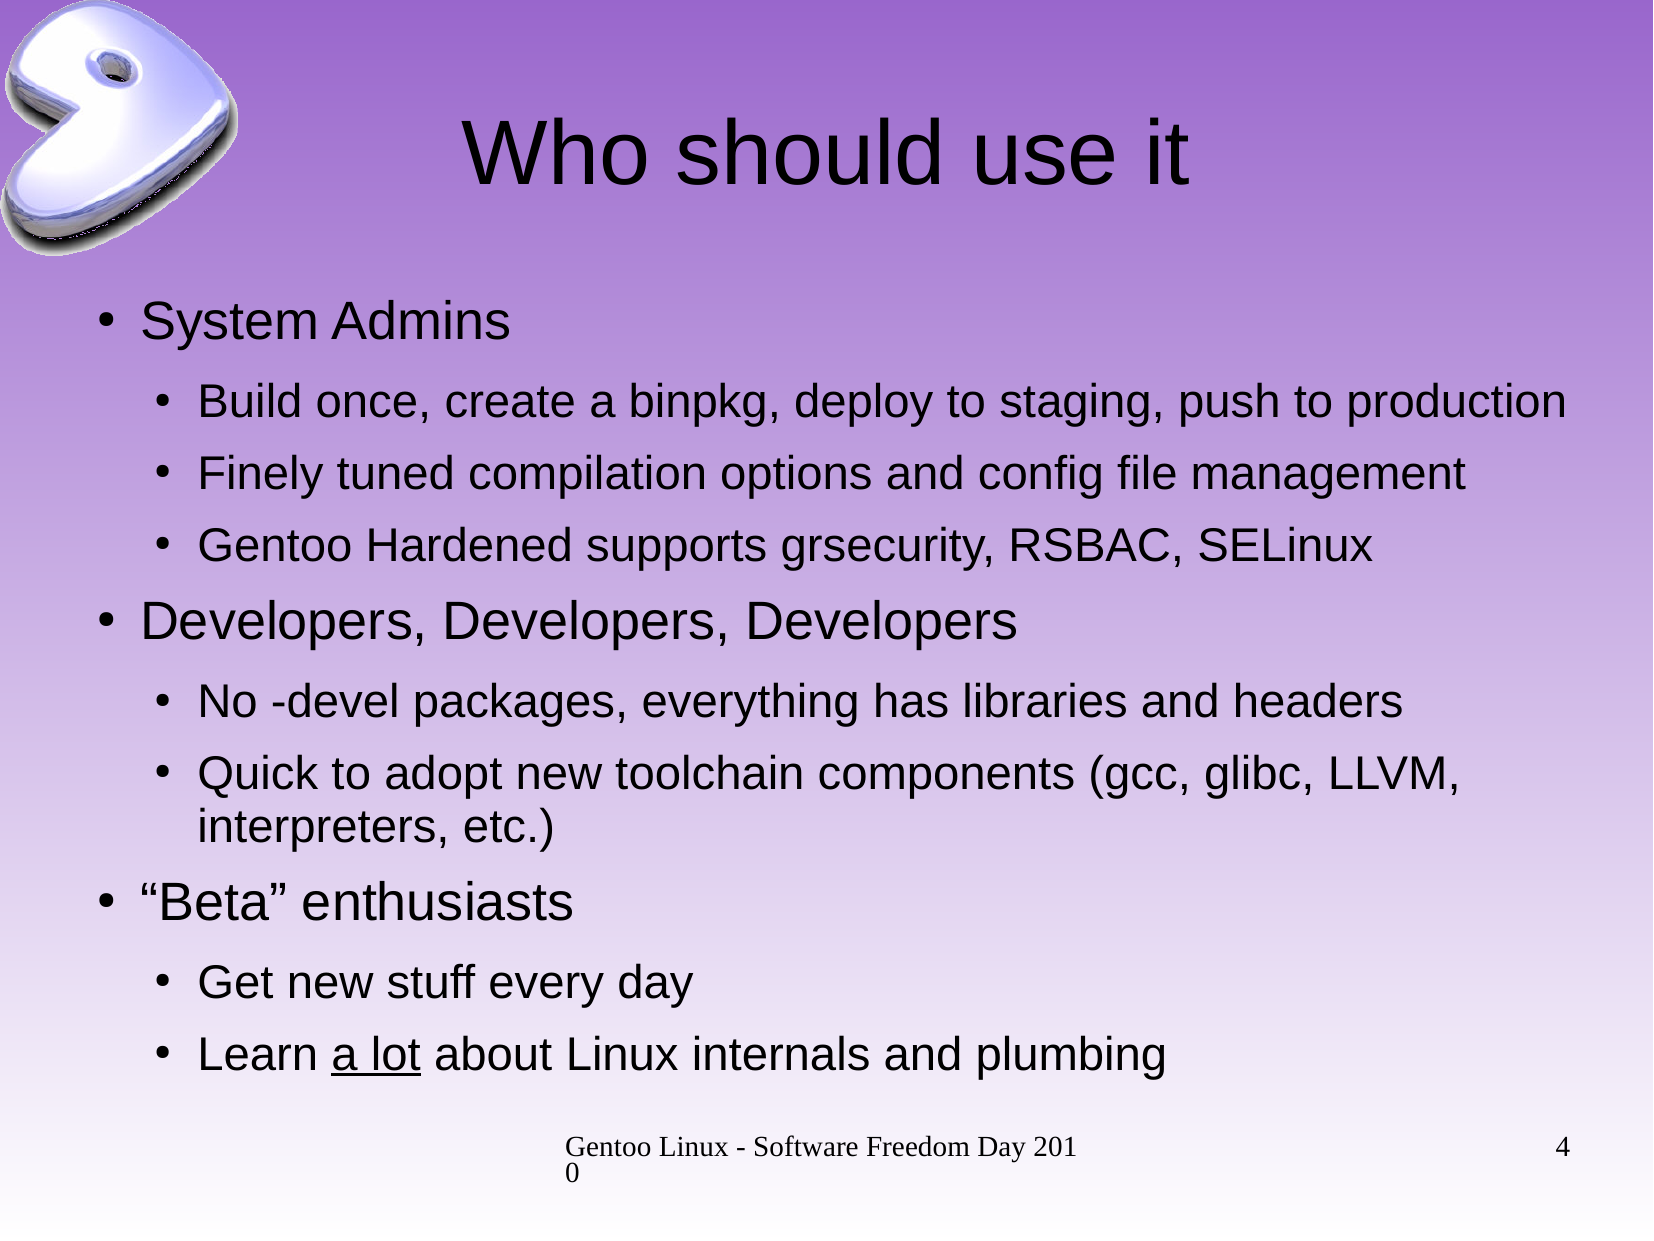

# Who should use it
System Admins
Build once, create a binpkg, deploy to staging, push to production
Finely tuned compilation options and config file management
Gentoo Hardened supports grsecurity, RSBAC, SELinux
Developers, Developers, Developers
No -devel packages, everything has libraries and headers
Quick to adopt new toolchain components (gcc, glibc, LLVM, interpreters, etc.)
“Beta” enthusiasts
Get new stuff every day
Learn a lot about Linux internals and plumbing
Gentoo Linux - Software Freedom Day 2010
4